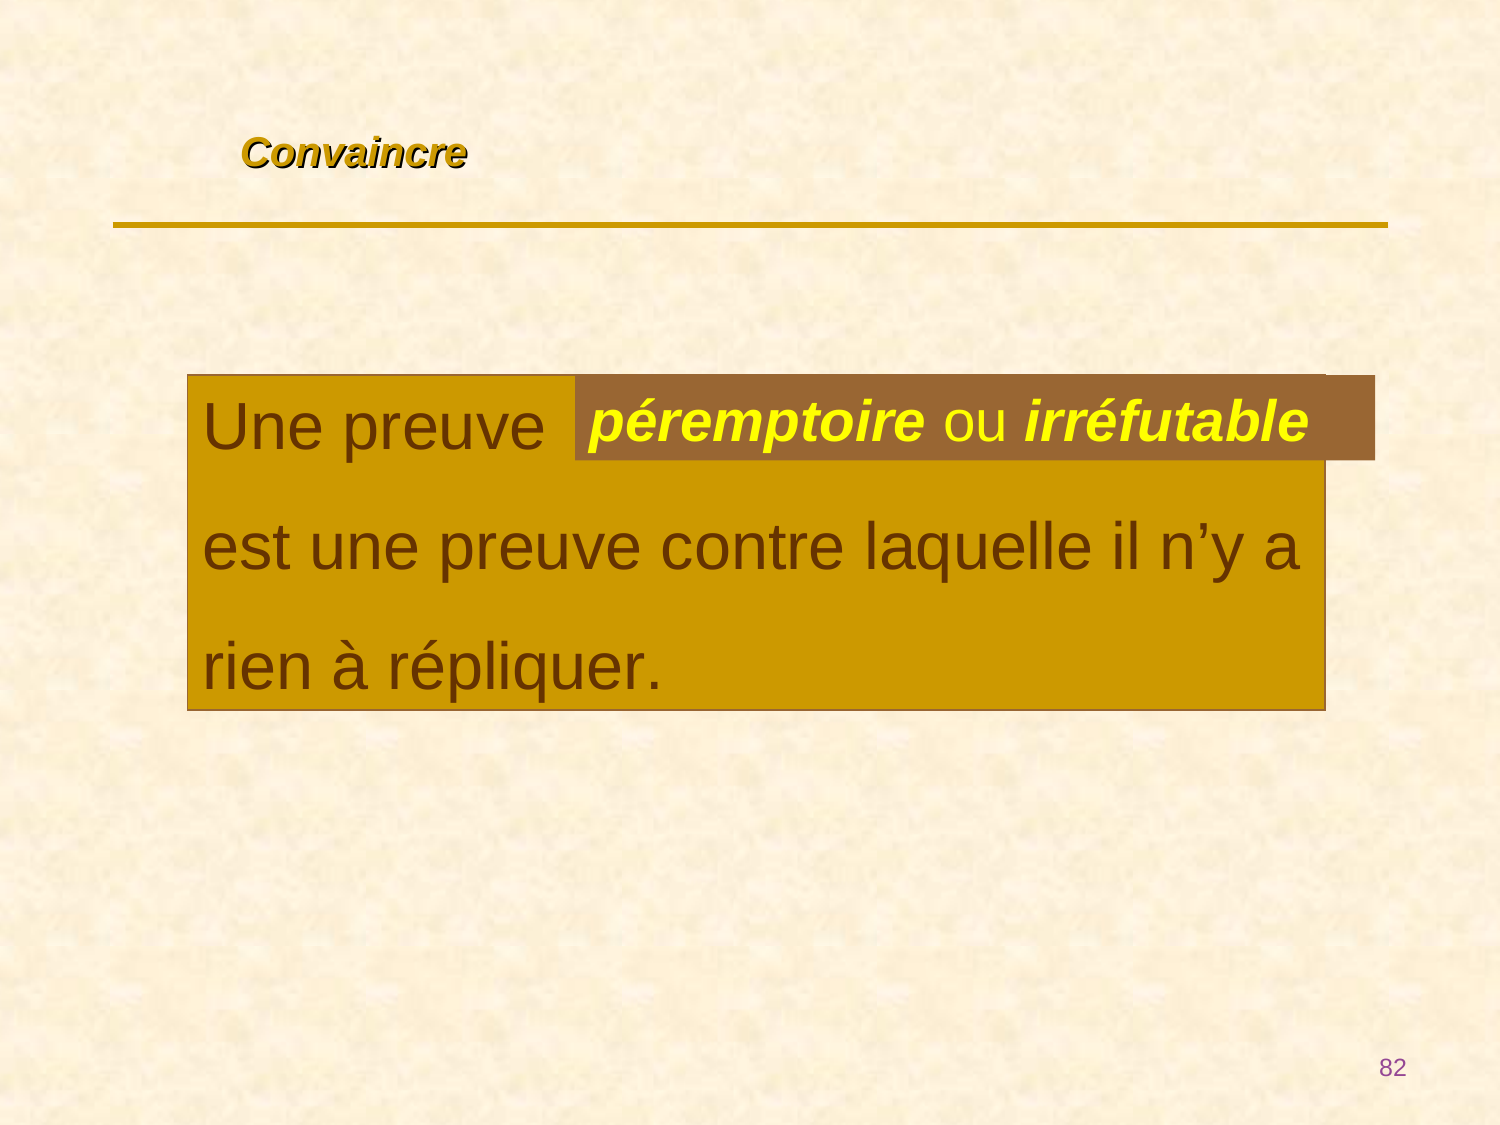

Convaincre
Une preuve	…
est une preuve contre laquelle il n’y a rien à répliquer.
péremptoire ou irréfutable
82